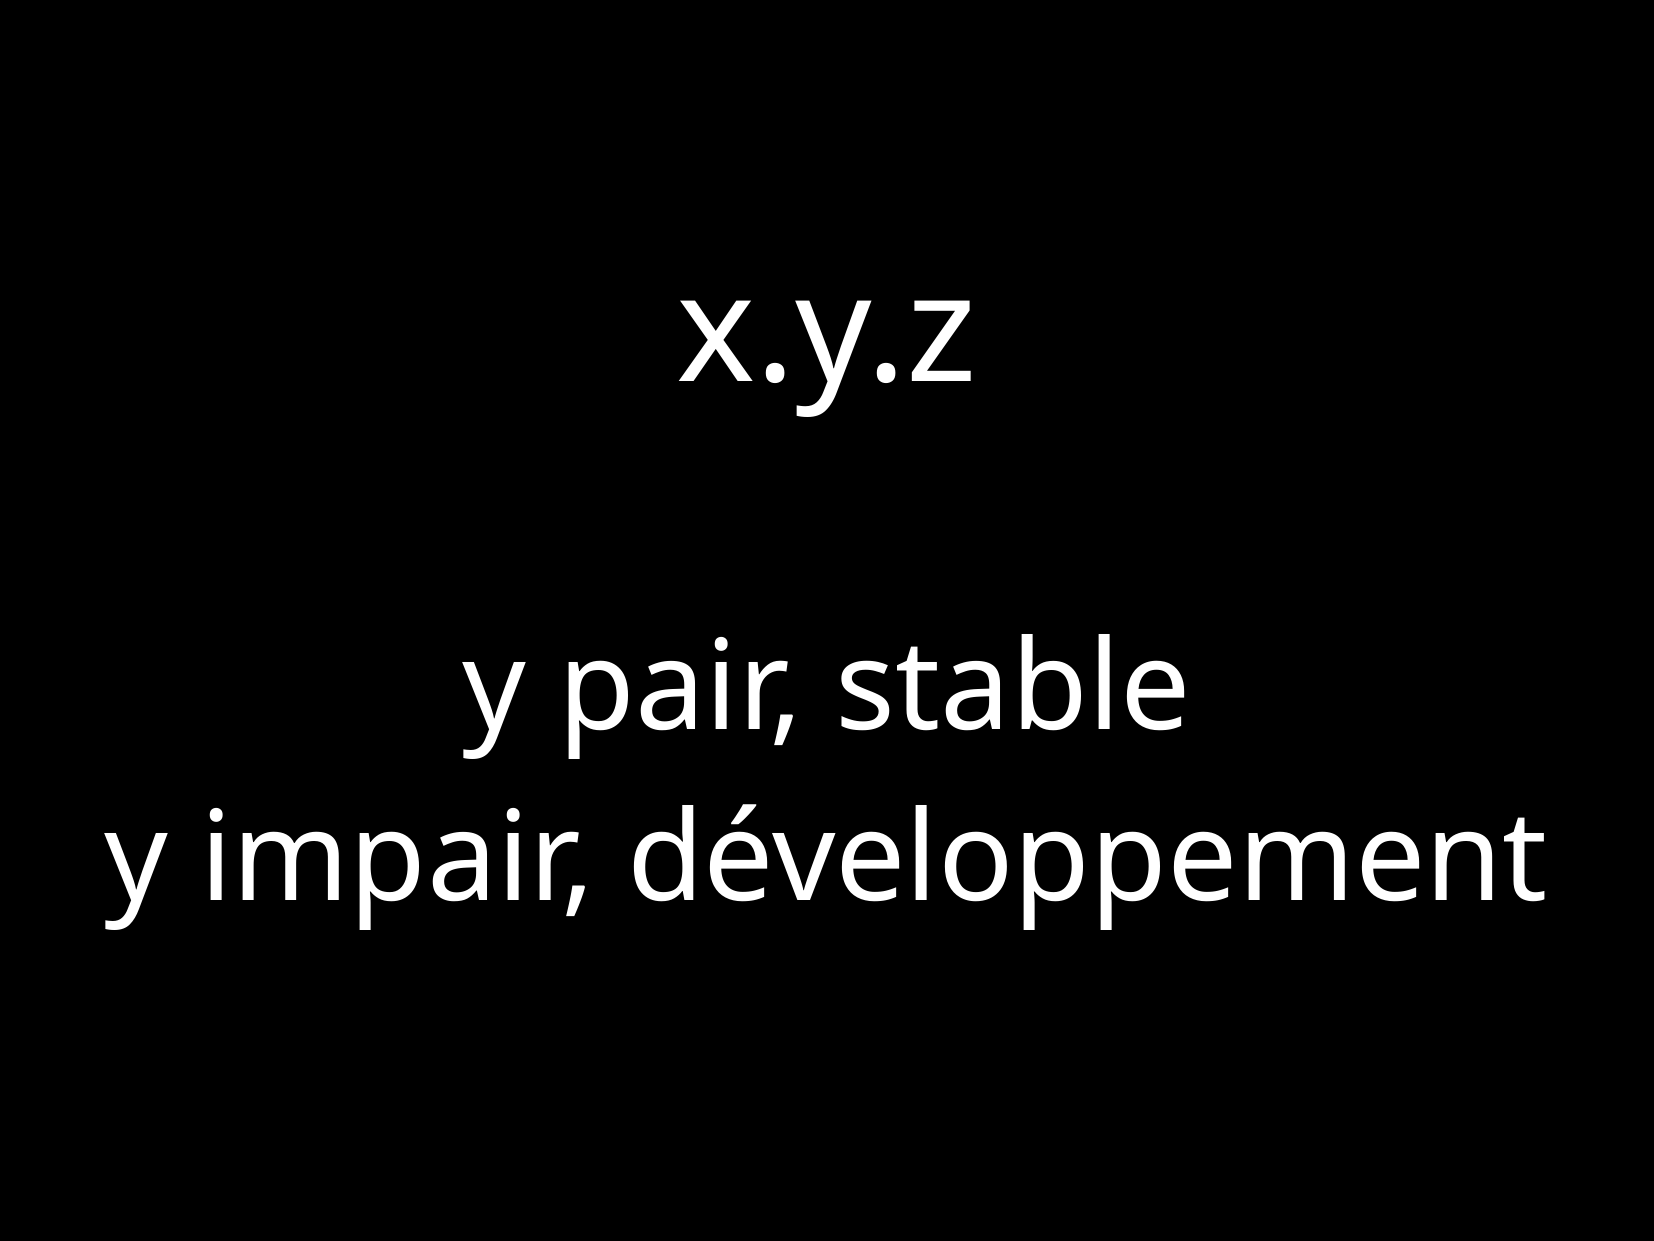

# x.y.z
y pair, stable
y impair, développement